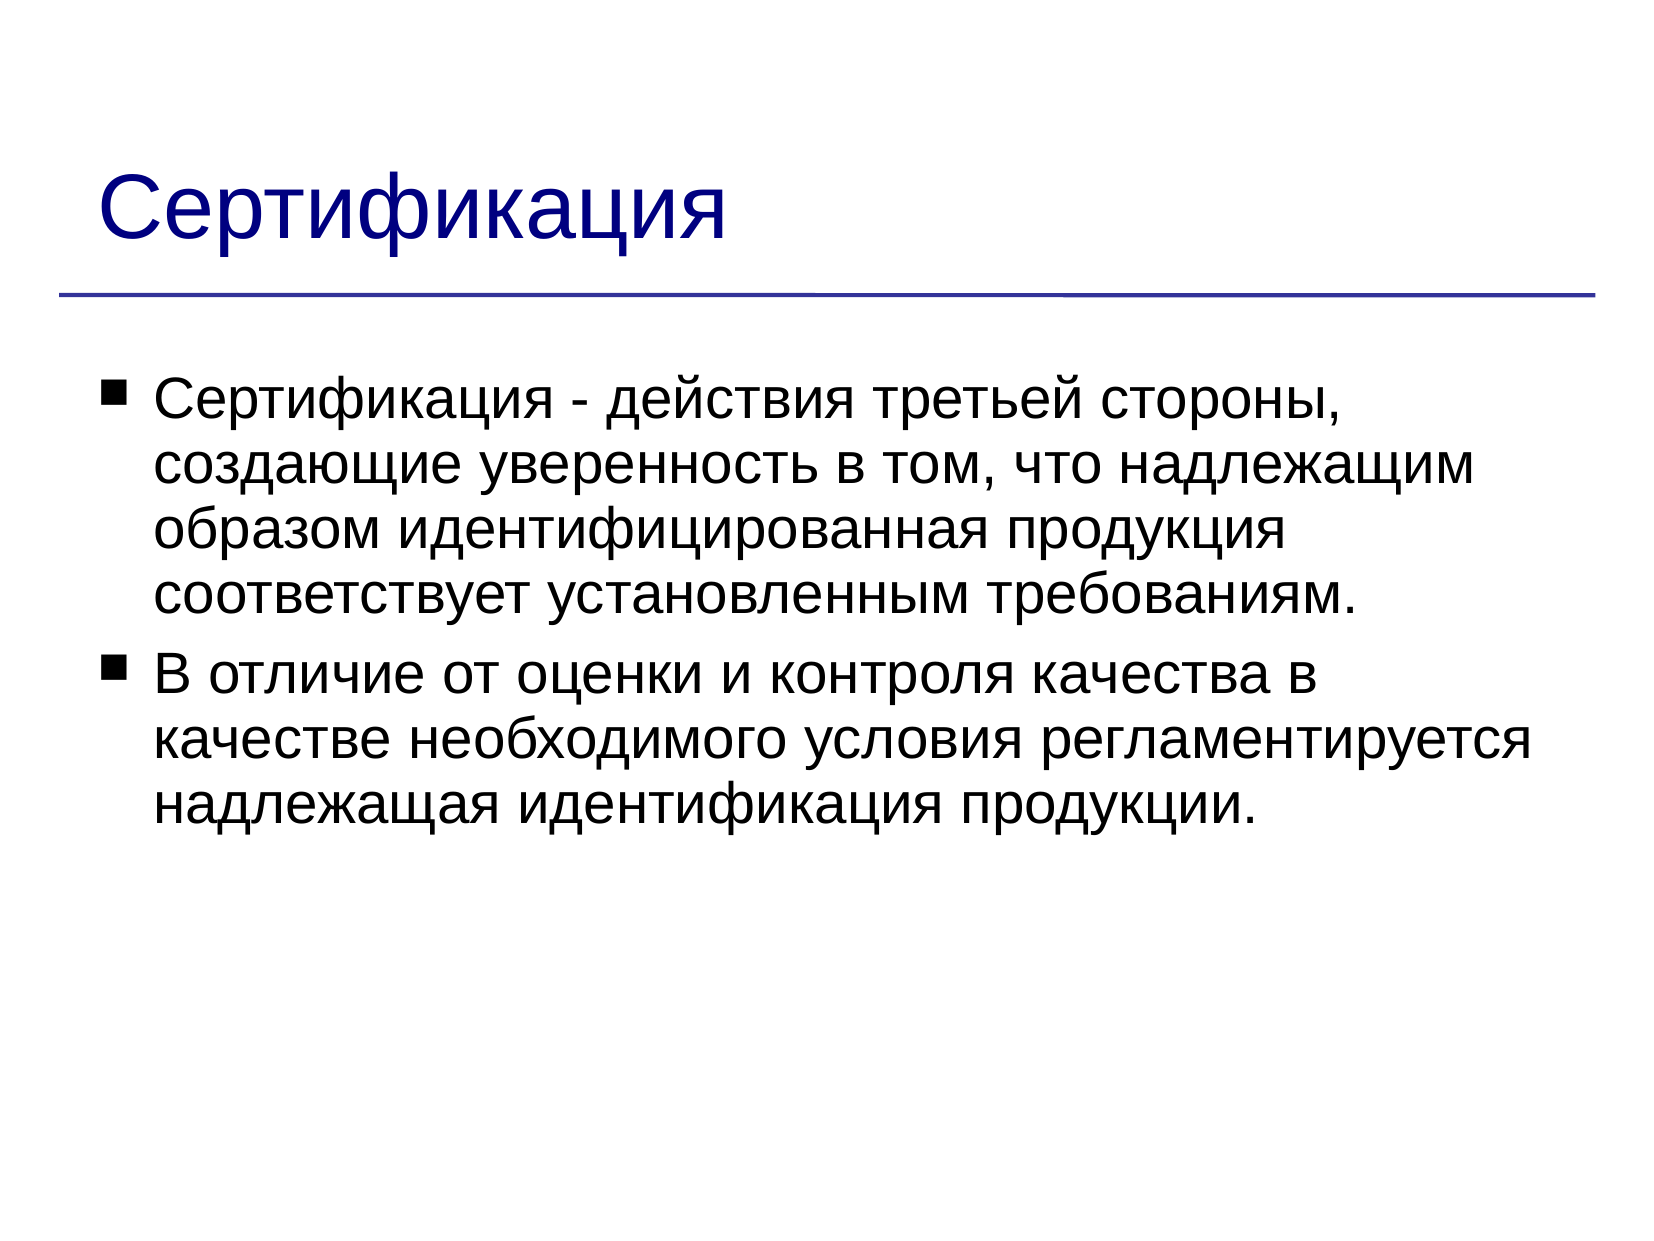

# Сертификация
Сертификация - действия третьей стороны, создающие уверенность в том, что надлежащим образом идентифицированная продукция соответствует установленным требованиям.
В отличие от оценки и контроля качества в качестве необходимого условия регламентируется надлежащая идентификация продукции.